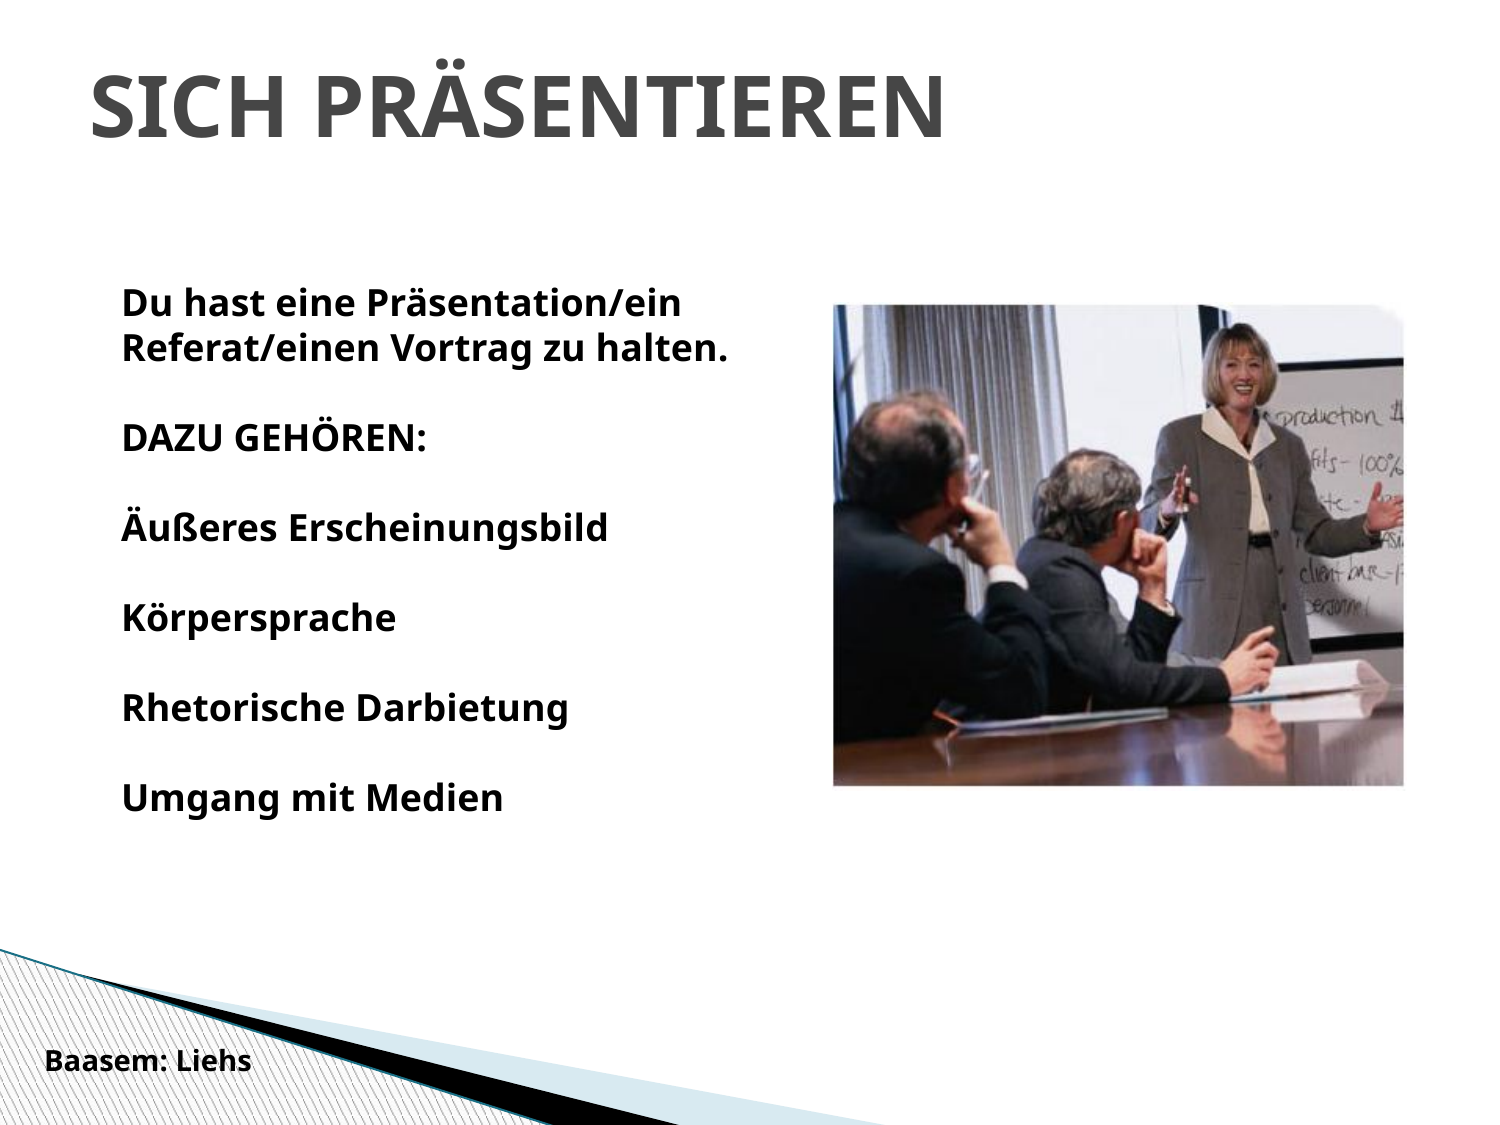

# SICH PRÄSENTIEREN
Du hast eine Präsentation/ein Referat/einen Vortrag zu halten.
DAZU GEHÖREN:
Äußeres Erscheinungsbild
Körpersprache
Rhetorische Darbietung
Umgang mit Medien
Baasem: Liehs